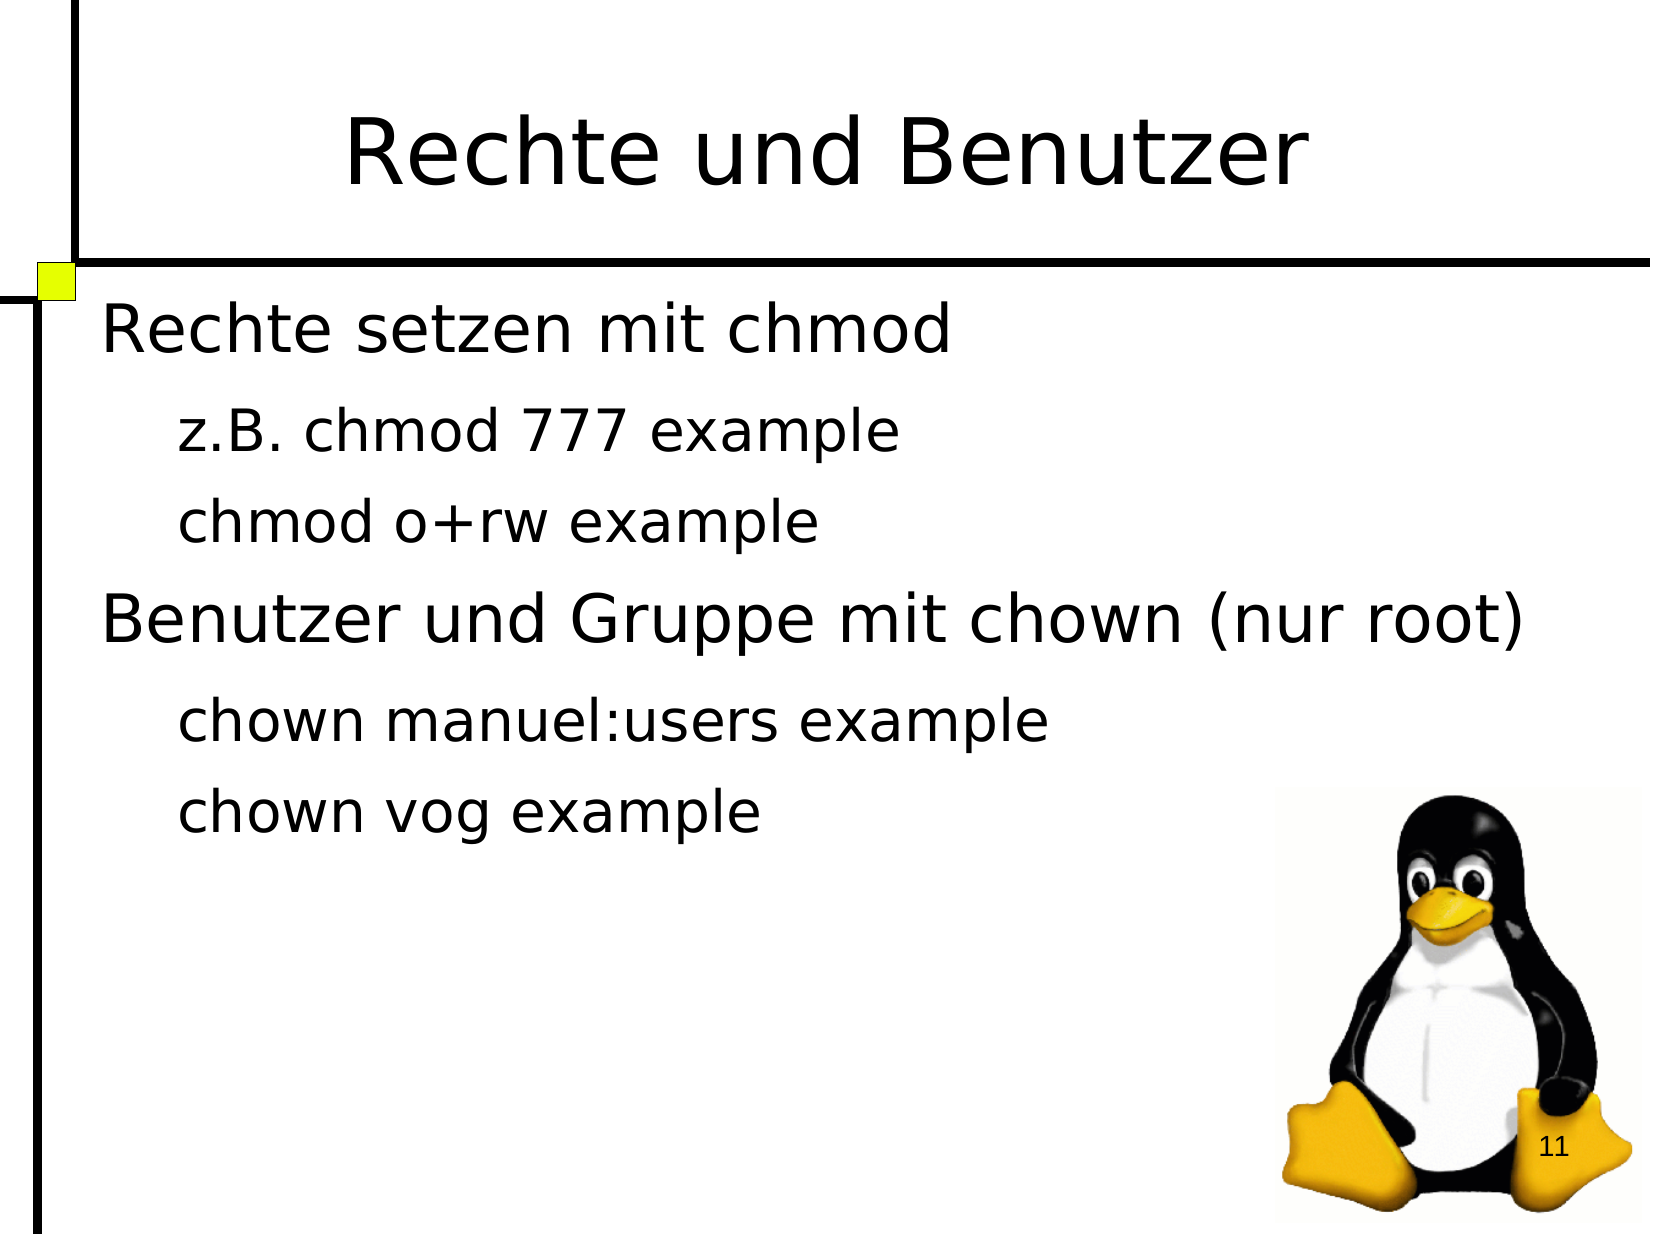

# Rechte und Benutzer
Rechte setzen mit chmod
z.B. chmod 777 example
chmod o+rw example
Benutzer und Gruppe mit chown (nur root)
chown manuel:users example
chown vog example
11